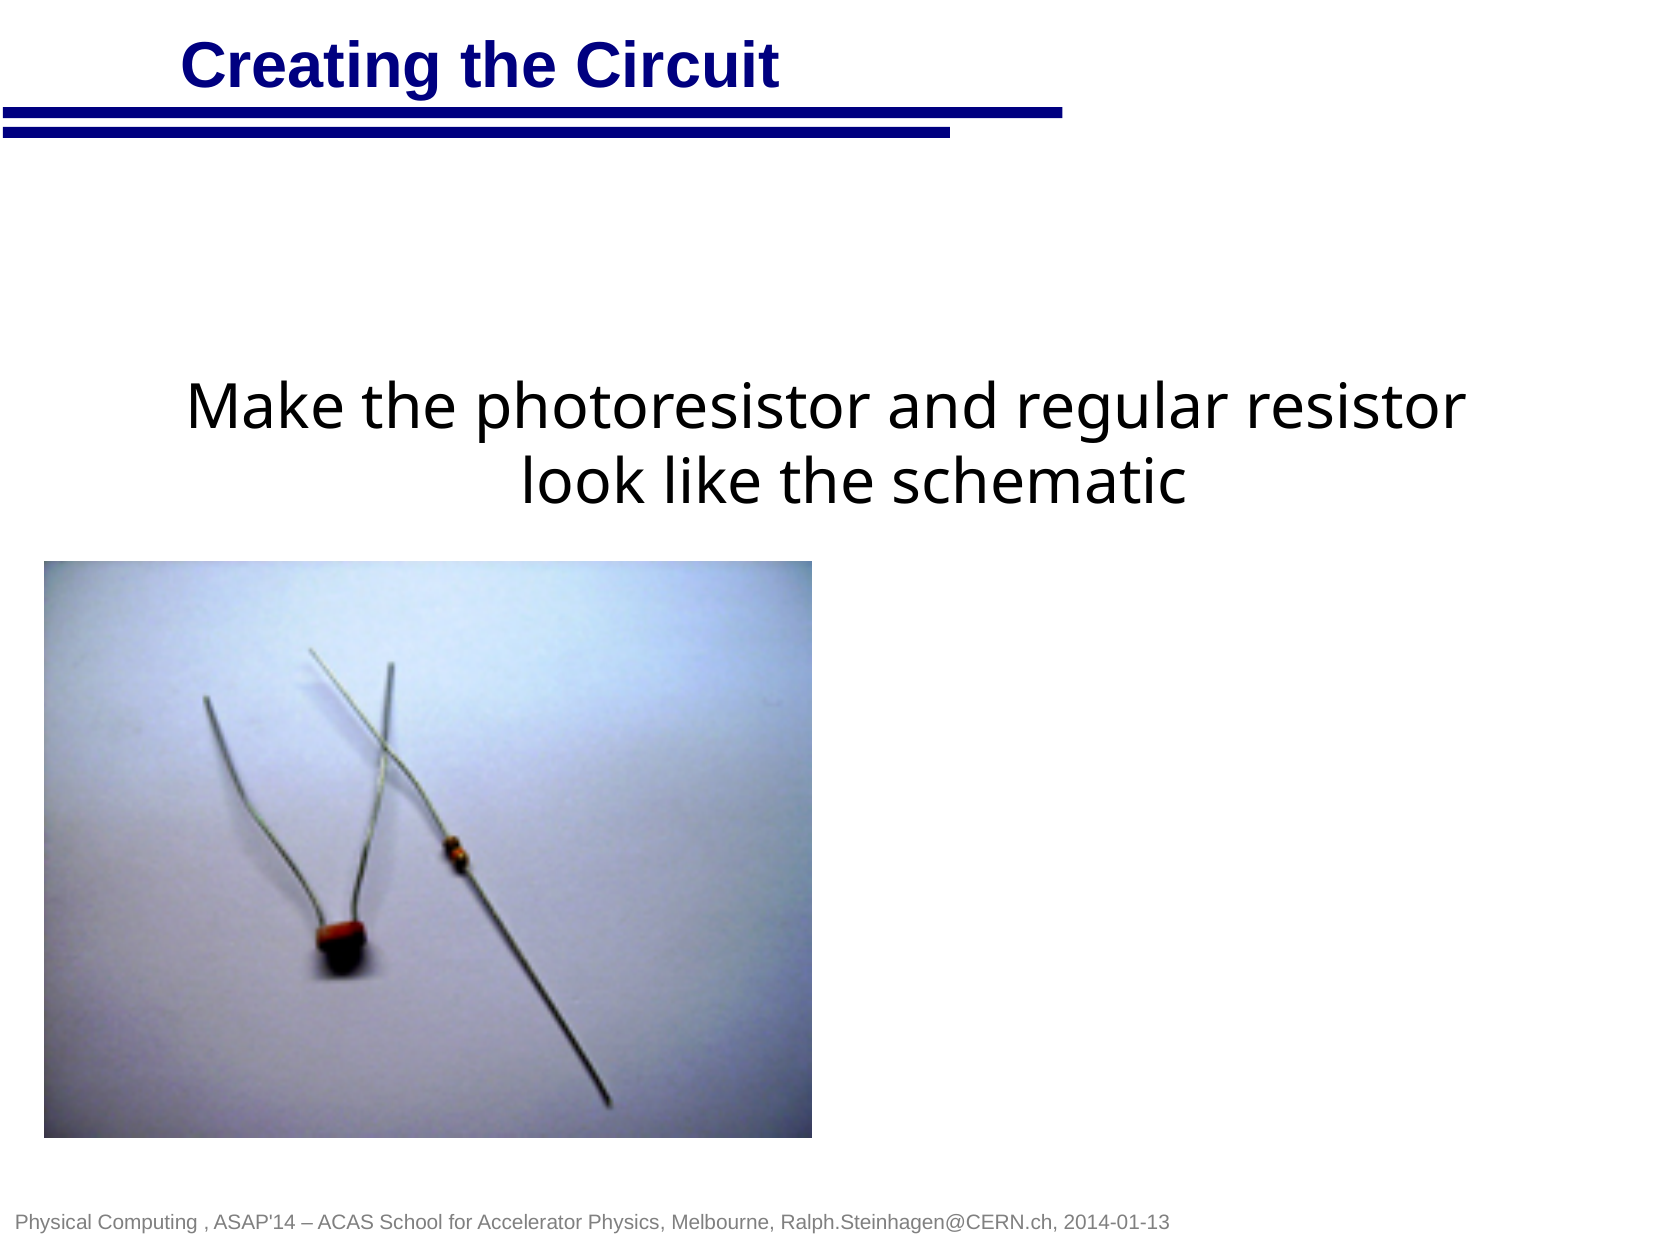

# Creating the Circuit
Make the photoresistor and regular resistor look like the schematic